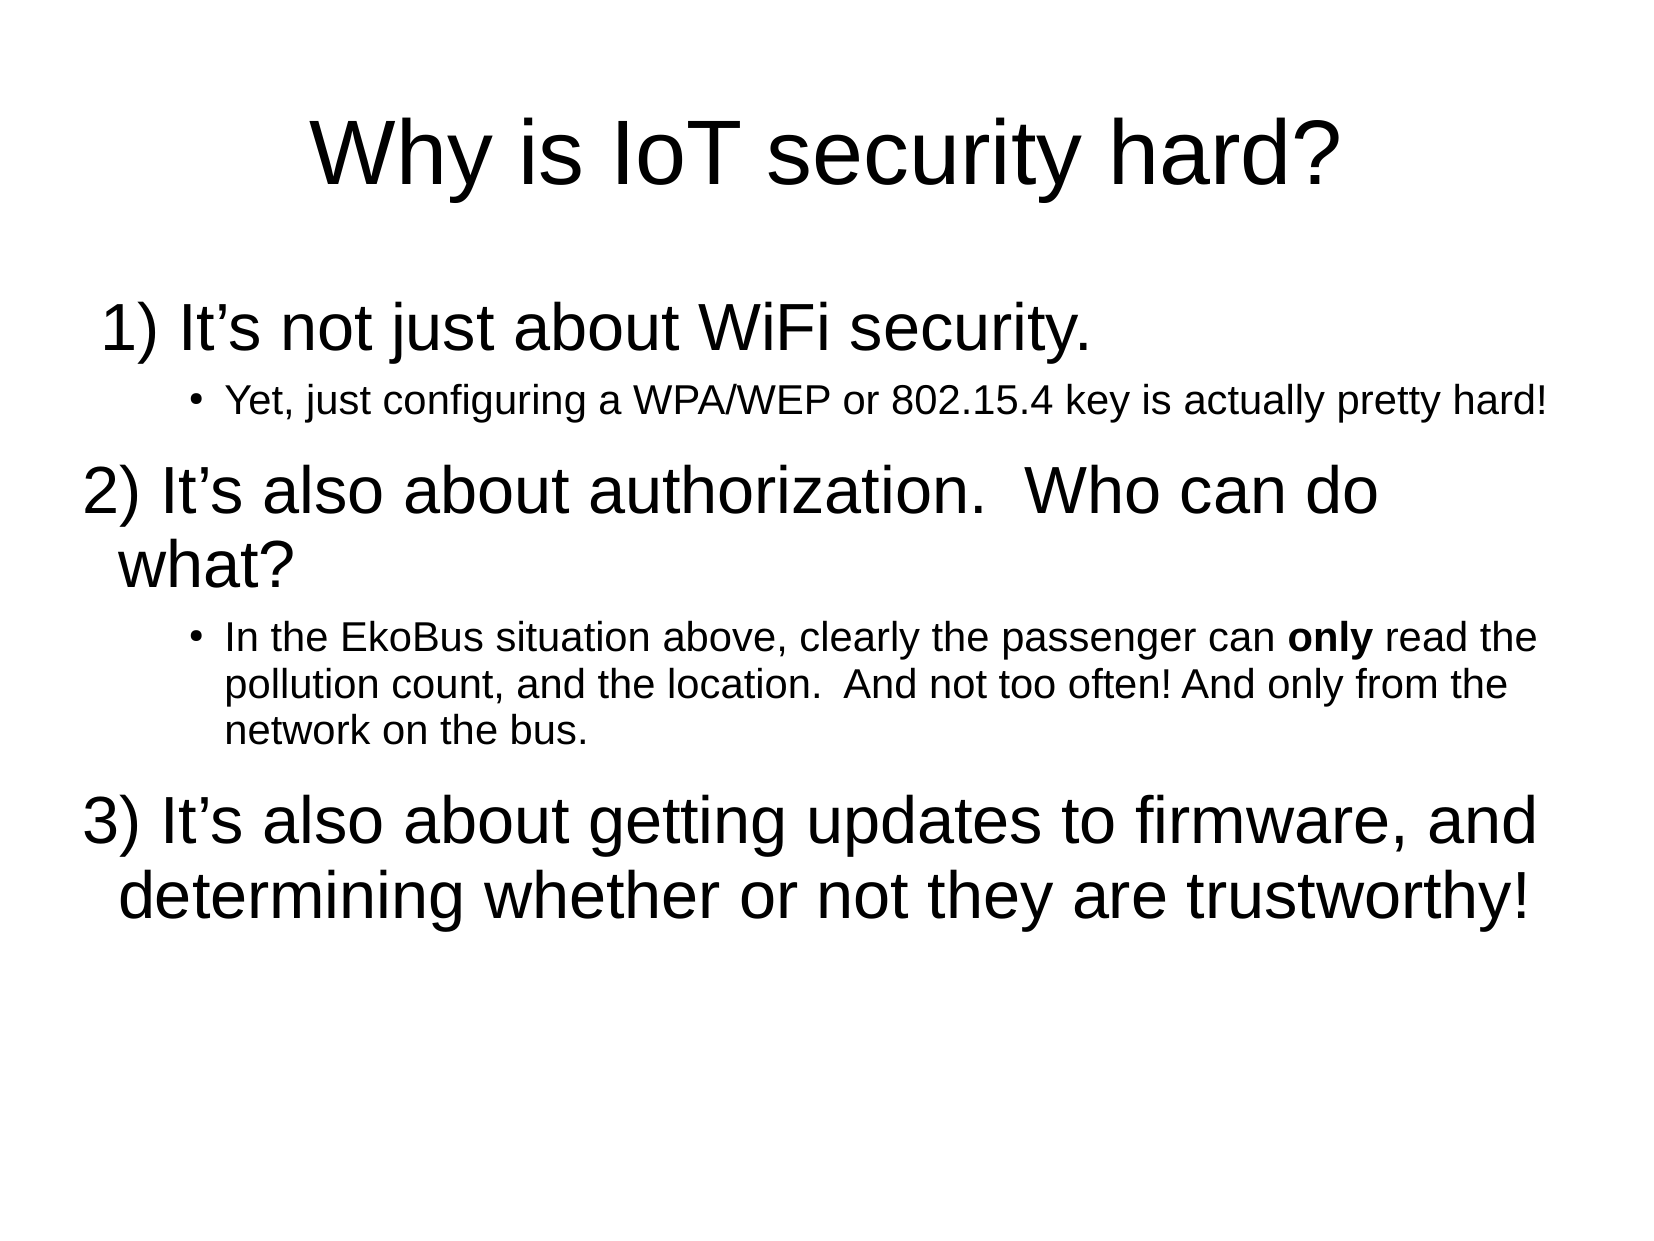

# Why is IoT security hard?
 It’s not just about WiFi security.
Yet, just configuring a WPA/WEP or 802.15.4 key is actually pretty hard!
 It’s also about authorization. Who can do what?
In the EkoBus situation above, clearly the passenger can only read the pollution count, and the location. And not too often! And only from the network on the bus.
 It’s also about getting updates to firmware, and determining whether or not they are trustworthy!